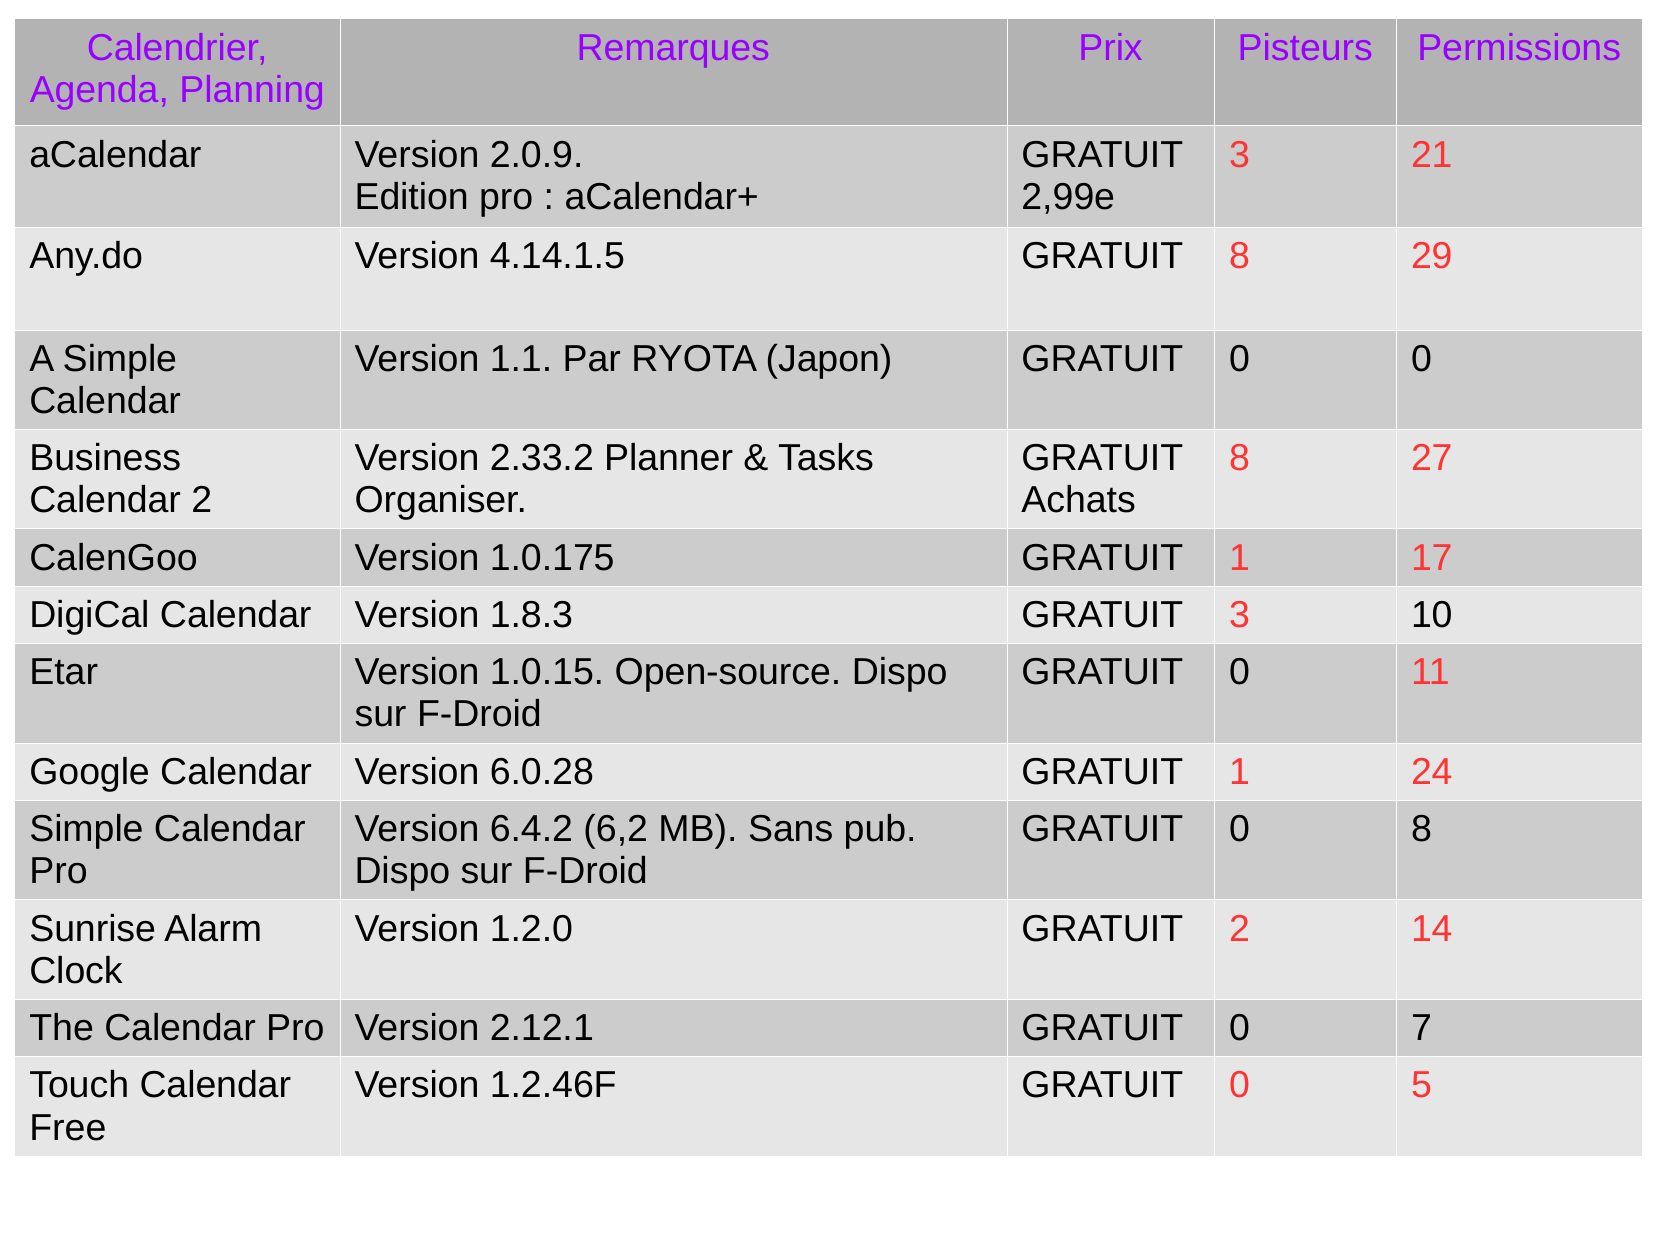

| Calendrier, agenda, planning | Remarques | Prix | Pisteurs | Permissions |
| --- | --- | --- | --- | --- |
| aCalendar | Version 2.0.9. Edition pro : aCalendar+ | GRATUIT 2,99e | 3 | 21 |
| Any.do | Version 4.14.1.5 | GRATUIT | 8 | 29 |
| A Simple Calendar | Version 1.1. Par RYOTA (Japon) | GRATUIT | 0 | 0 |
| Business Calendar 2 | Version 2.33.2 Planner & Tasks Organiser. | GRATUIT Achats | 8 | 27 |
| CalenGoo | Version 1.0.175 | GRATUIT | 1 | 17 |
| DigiCal Calendar | Version 1.8.3 | GRATUIT | 3 | 10 |
| Etar | Version 1.0.15. Open-source. Dispo sur F-Droid | GRATUIT | 0 | 11 |
| Google Calendar | Version 6.0.28 | GRATUIT | 1 | 24 |
| Simple Calendar Pro | Version 6.4.2 (6,2 MB). Sans pub. Dispo sur F-Droid | GRATUIT | 0 | 8 |
| Sunrise Alarm Clock | Version 1.2.0 | GRATUIT | 2 | 14 |
| The Calendar Pro | Version 2.12.1 | GRATUIT | 0 | 7 |
| Touch Calendar Free | Version 1.2.46F | GRATUIT | 0 | 5 |